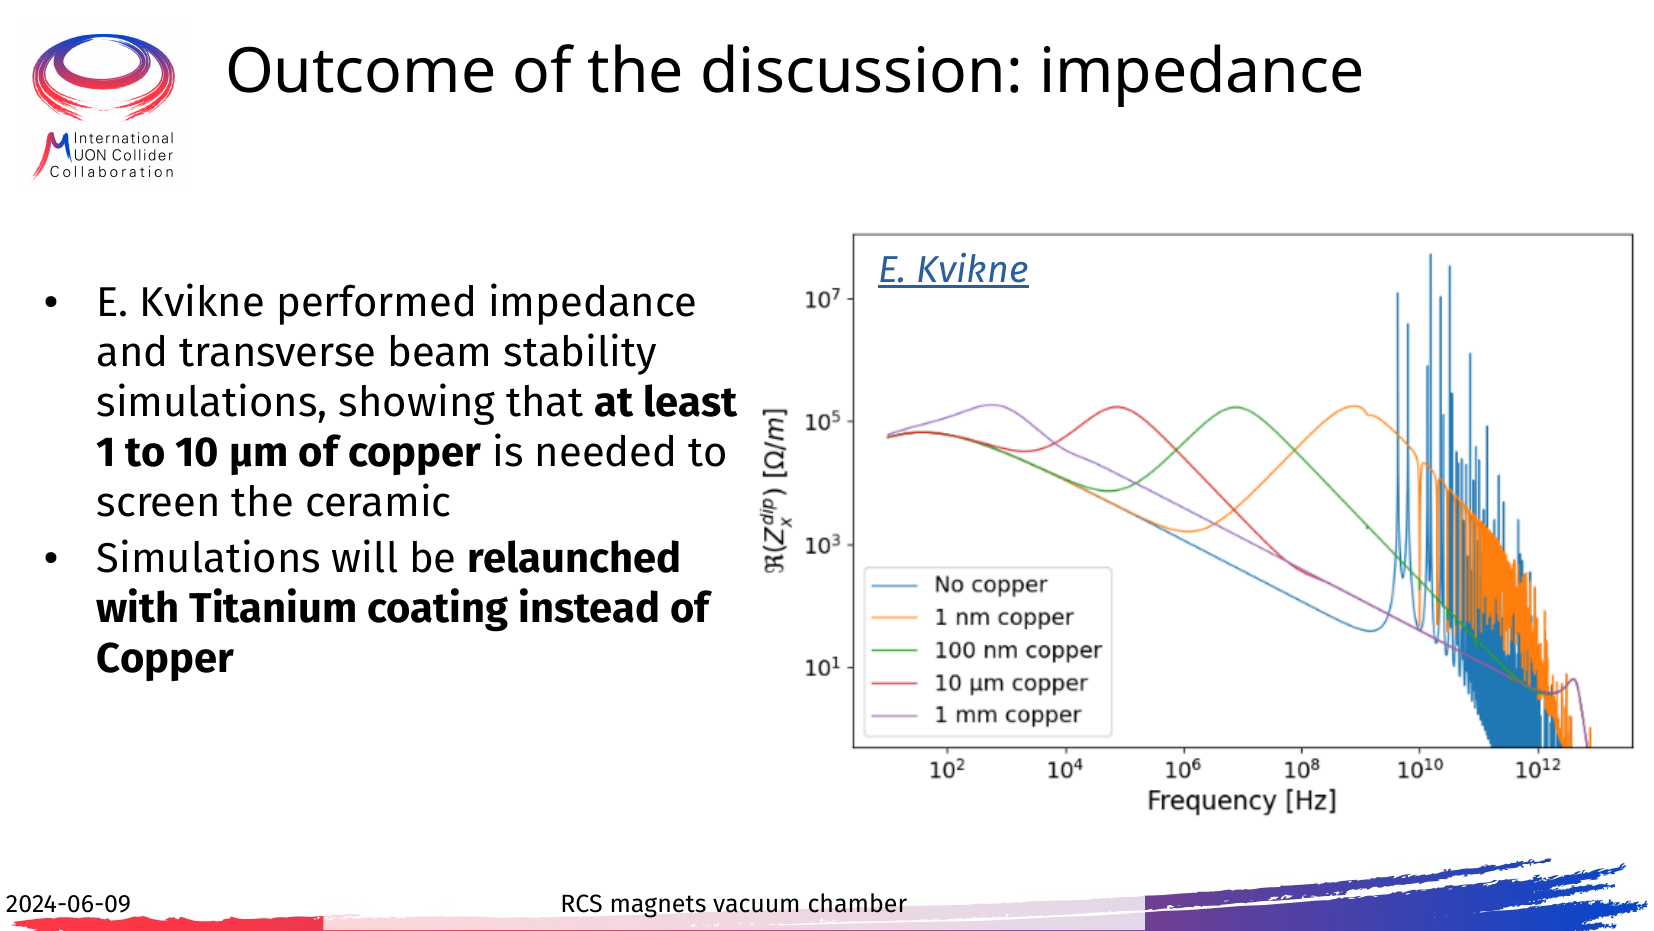

Outcome of the discussion: impedance
E. Kvikne
# E. Kvikne performed impedance and transverse beam stability simulations, showing that at least 1 to 10 μm of copper is needed to screen the ceramic
Simulations will be relaunched with Titanium coating instead of Copper
2024-06-09
RCS magnets vacuum chamber